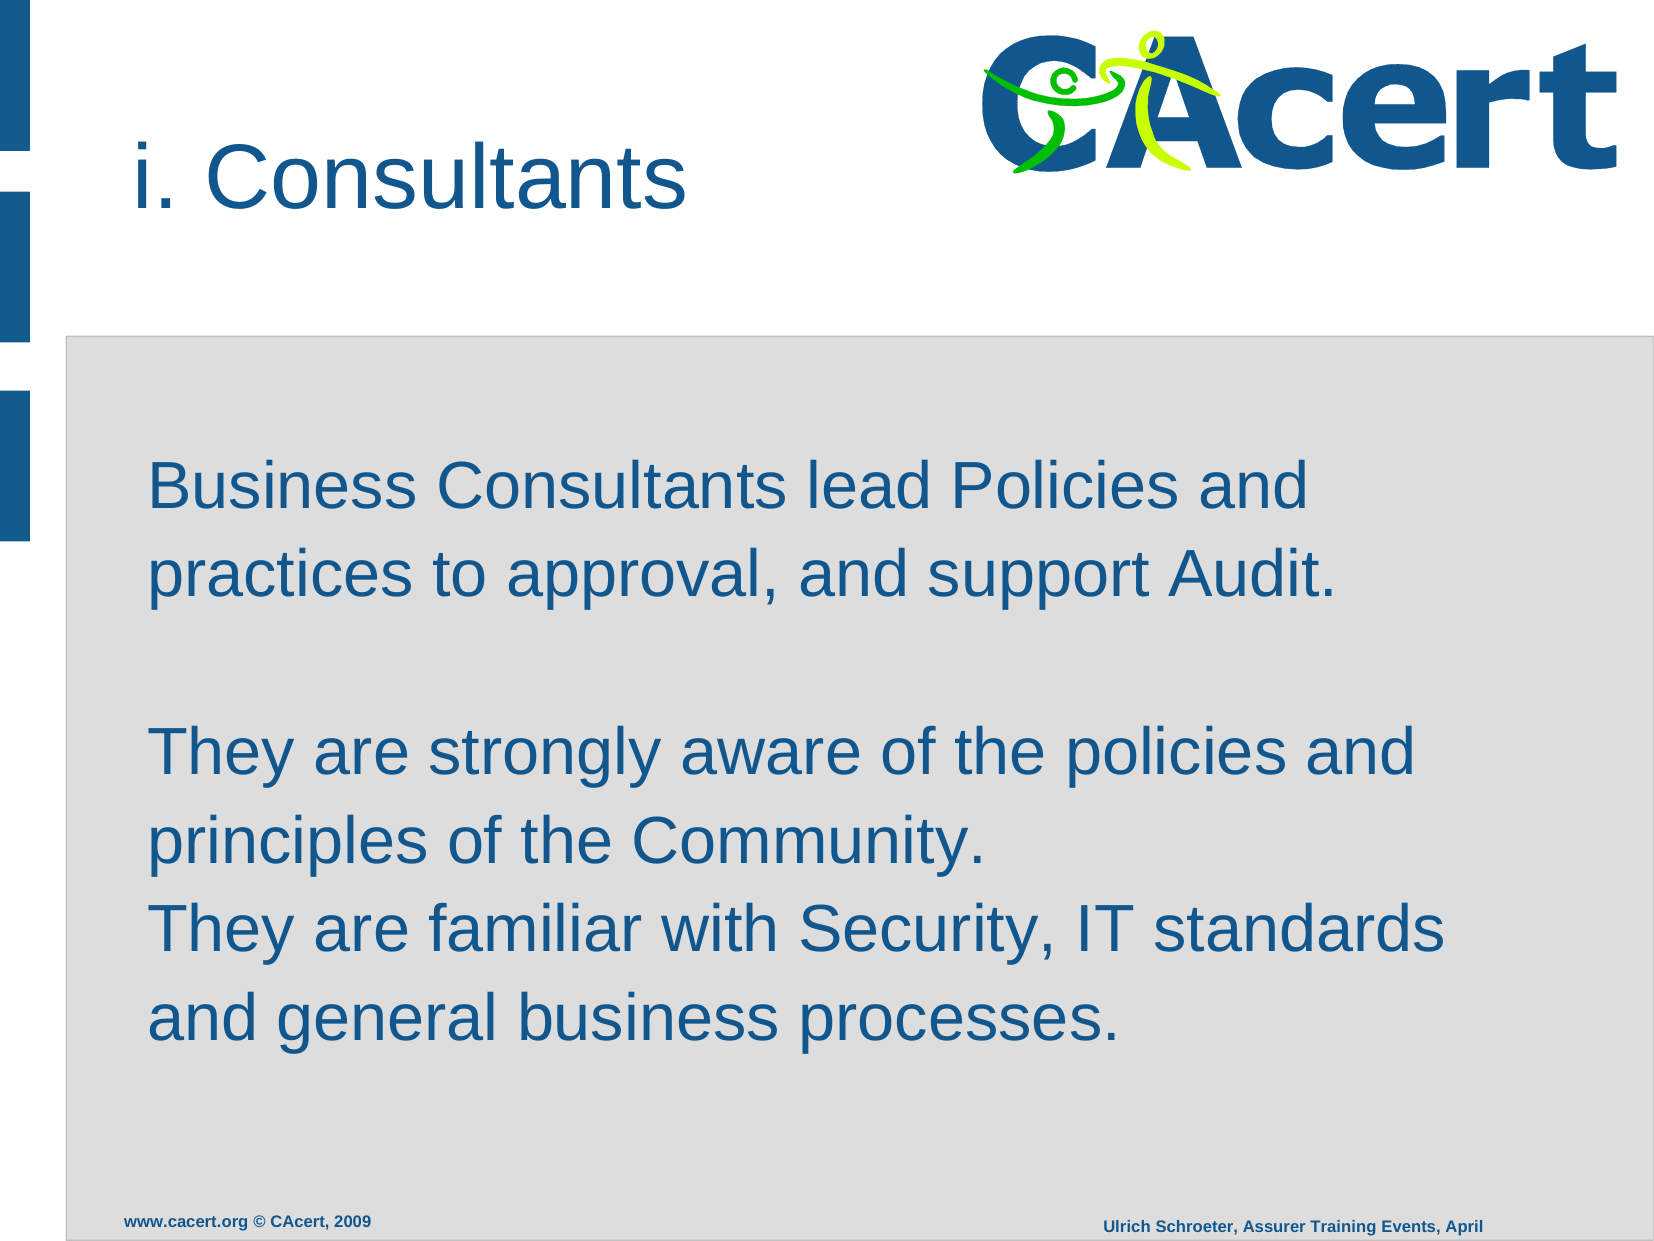

i. Consultants
Business Consultants lead Policies and
practices to approval, and support Audit.
They are strongly aware of the policies and
principles of the Community.
They are familiar with Security, IT standards
and general business processes.